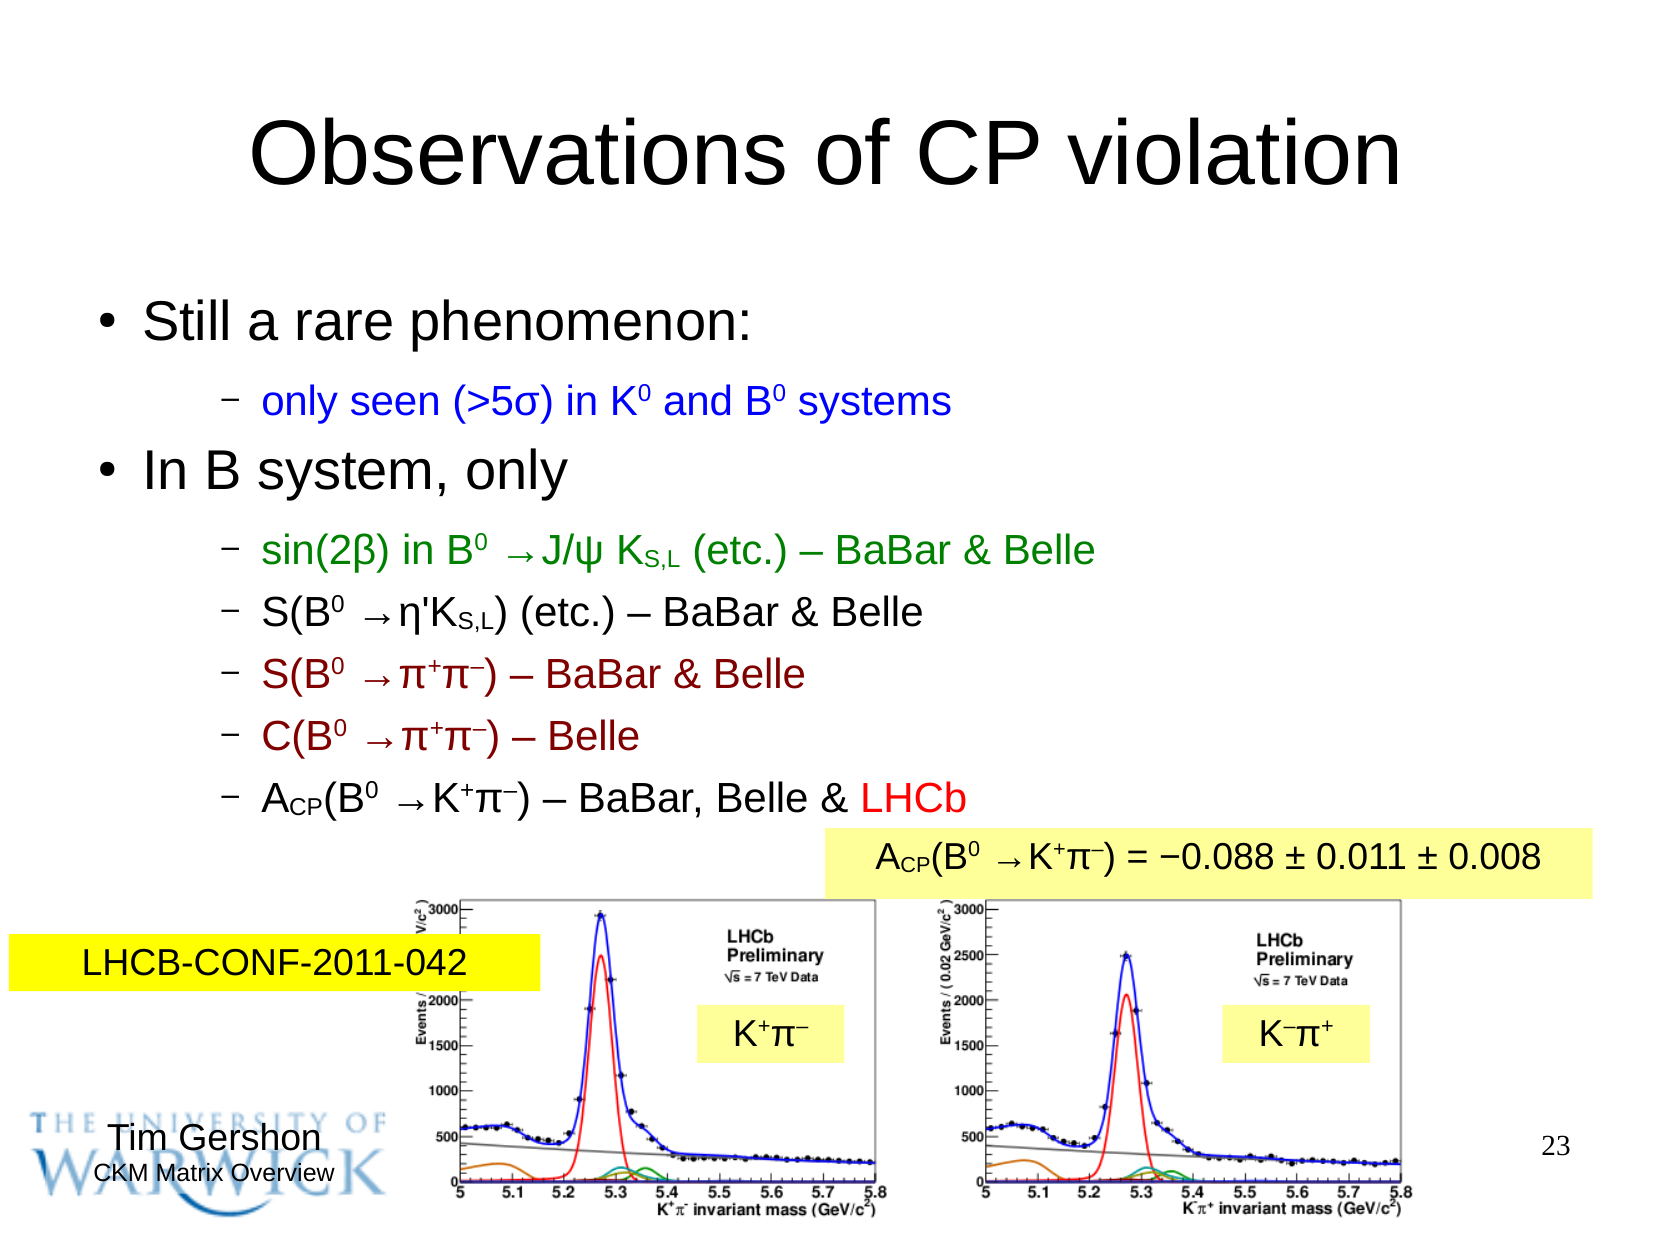

# Observations of CP violation
Still a rare phenomenon:
only seen (>5σ) in K0 and B0 systems
In B system, only
sin(2β) in B0 →J/ψ KS,L (etc.) – BaBar & Belle
S(B0 →η'KS,L) (etc.) – BaBar & Belle
S(B0 →π+π–) – BaBar & Belle
C(B0 →π+π–) – Belle
ACP(B0 →K+π–) – BaBar, Belle & LHCb
ACP(B0 →K+π–) = −0.088 ± 0.011 ± 0.008
LHCB-CONF-2011-042
K+π–
K–π+
Tim Gershon
CKM Matrix Overview
23